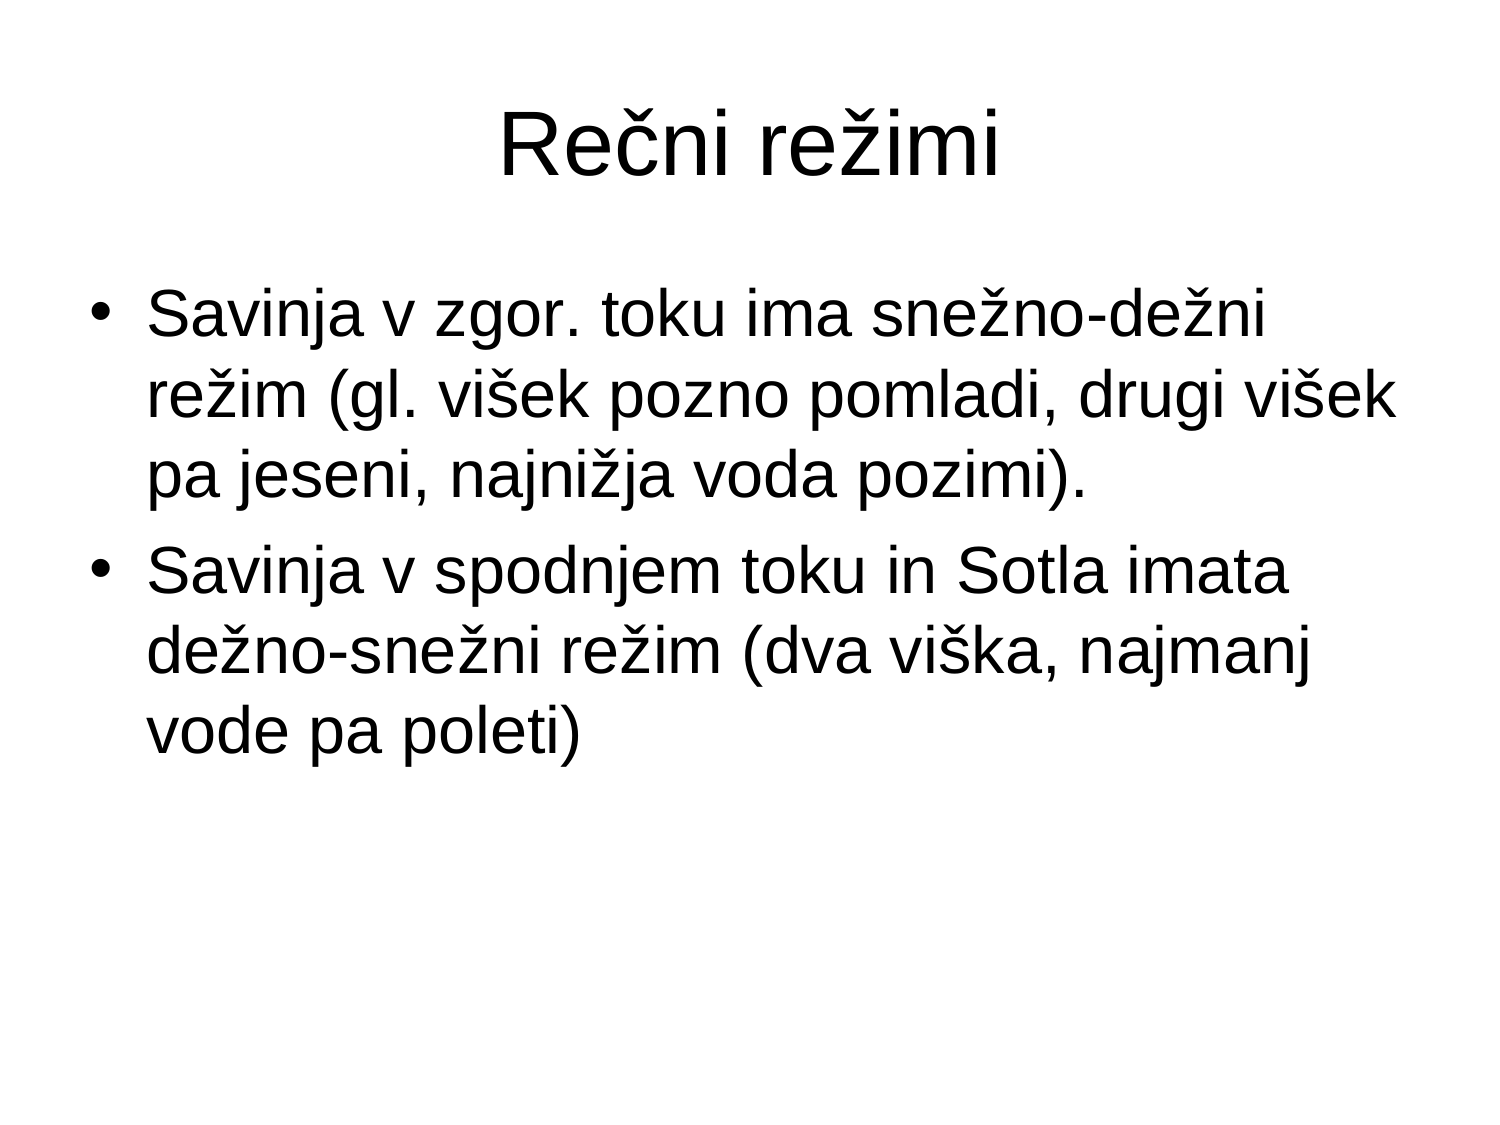

# Rečni režimi
Savinja v zgor. toku ima snežno-dežni režim (gl. višek pozno pomladi, drugi višek pa jeseni, najnižja voda pozimi).
Savinja v spodnjem toku in Sotla imata dežno-snežni režim (dva viška, najmanj vode pa poleti)